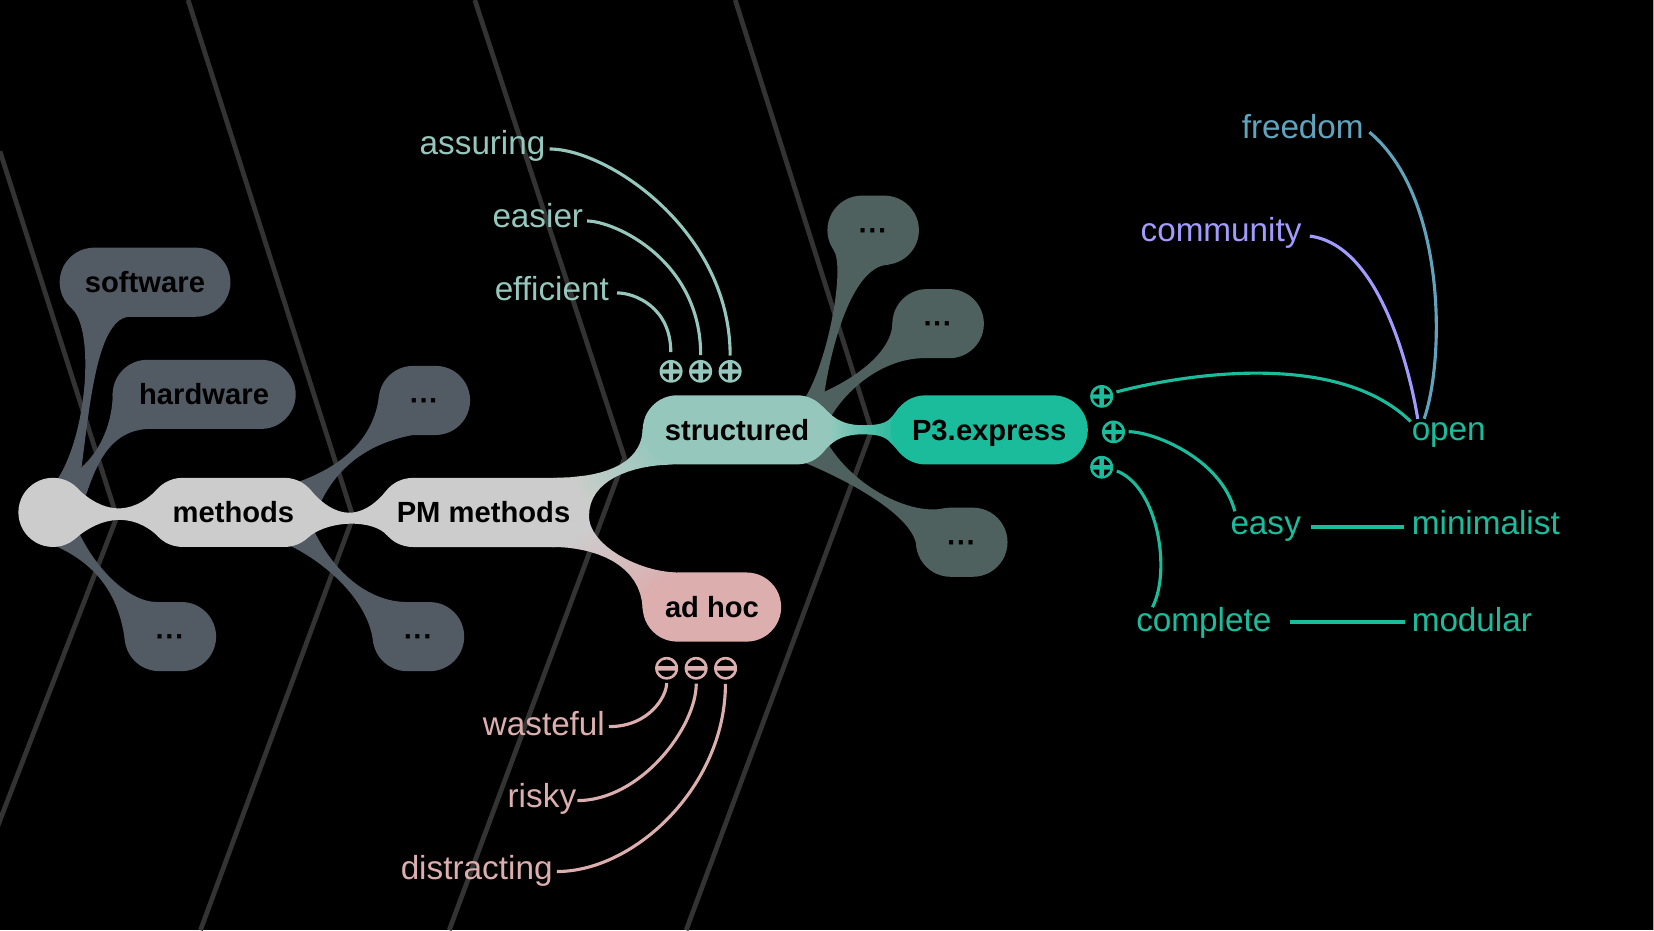

freedom
assuring
easier
···
community
software
efficient
···
hardware
···
structured
P3.express
open
methods
PM methods
easy
minimalist
···
ad hoc
complete
modular
···
···
wasteful
risky
distracting